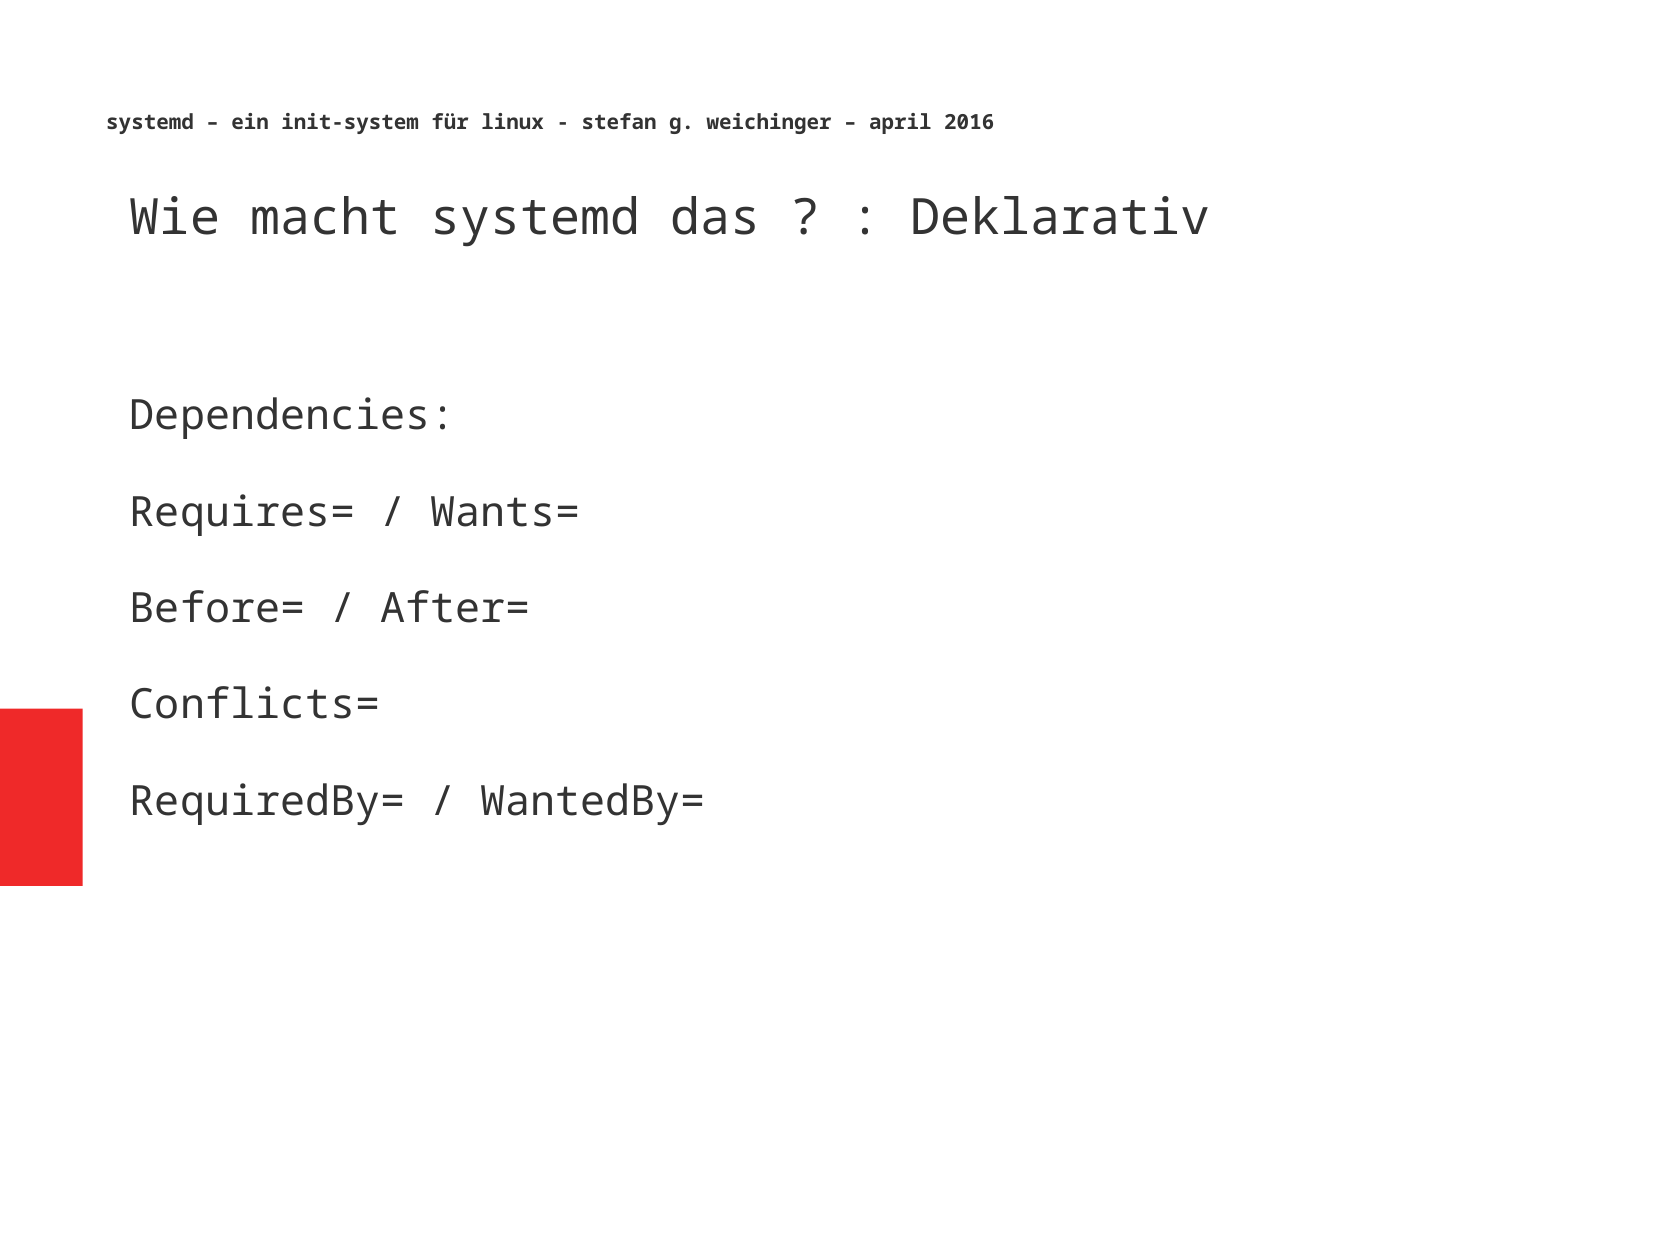

# systemd – ein init-system für linux - stefan g. weichinger – april 2016
Wie macht systemd das ? : Deklarativ
Dependencies:
Requires= / Wants=
Before= / After=
Conflicts=
RequiredBy= / WantedBy=